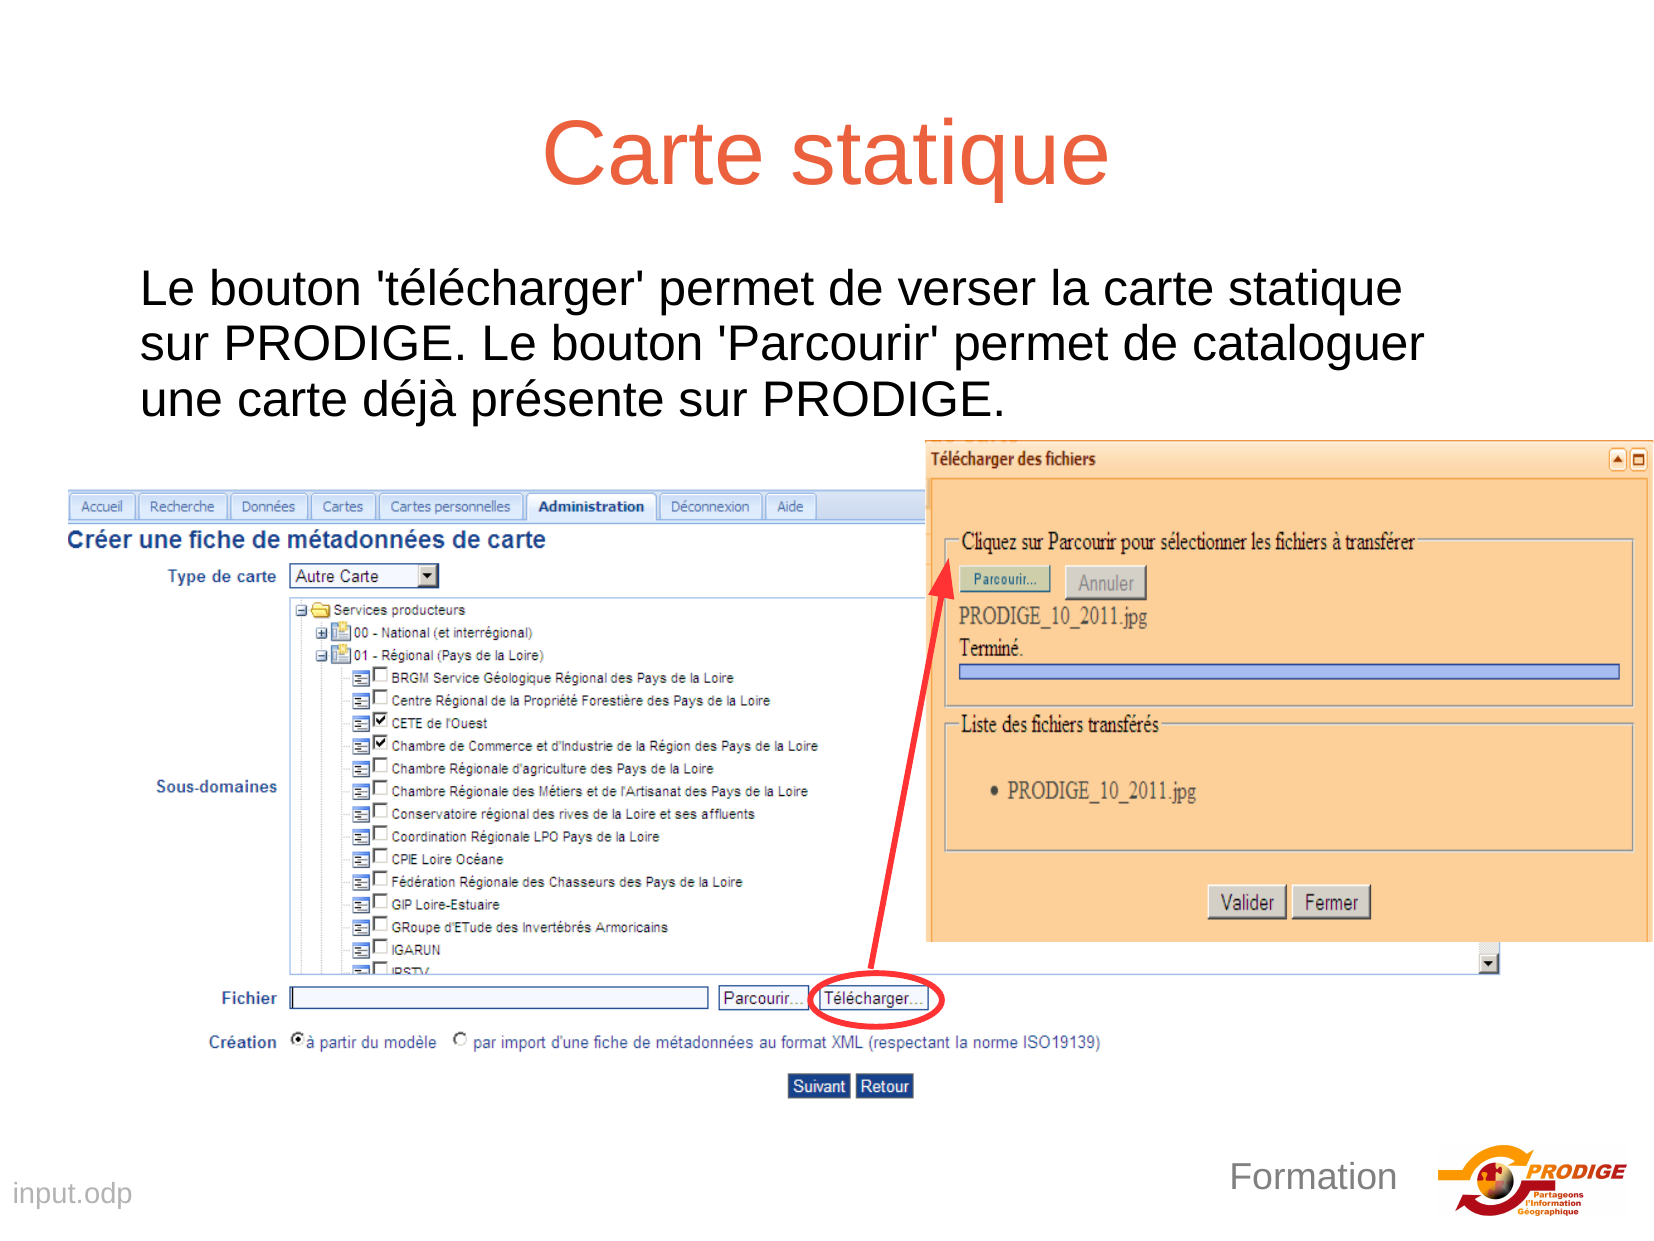

# Carte statique
Le bouton 'télécharger' permet de verser la carte statique
sur PRODIGE. Le bouton 'Parcourir' permet de cataloguer
une carte déjà présente sur PRODIGE.